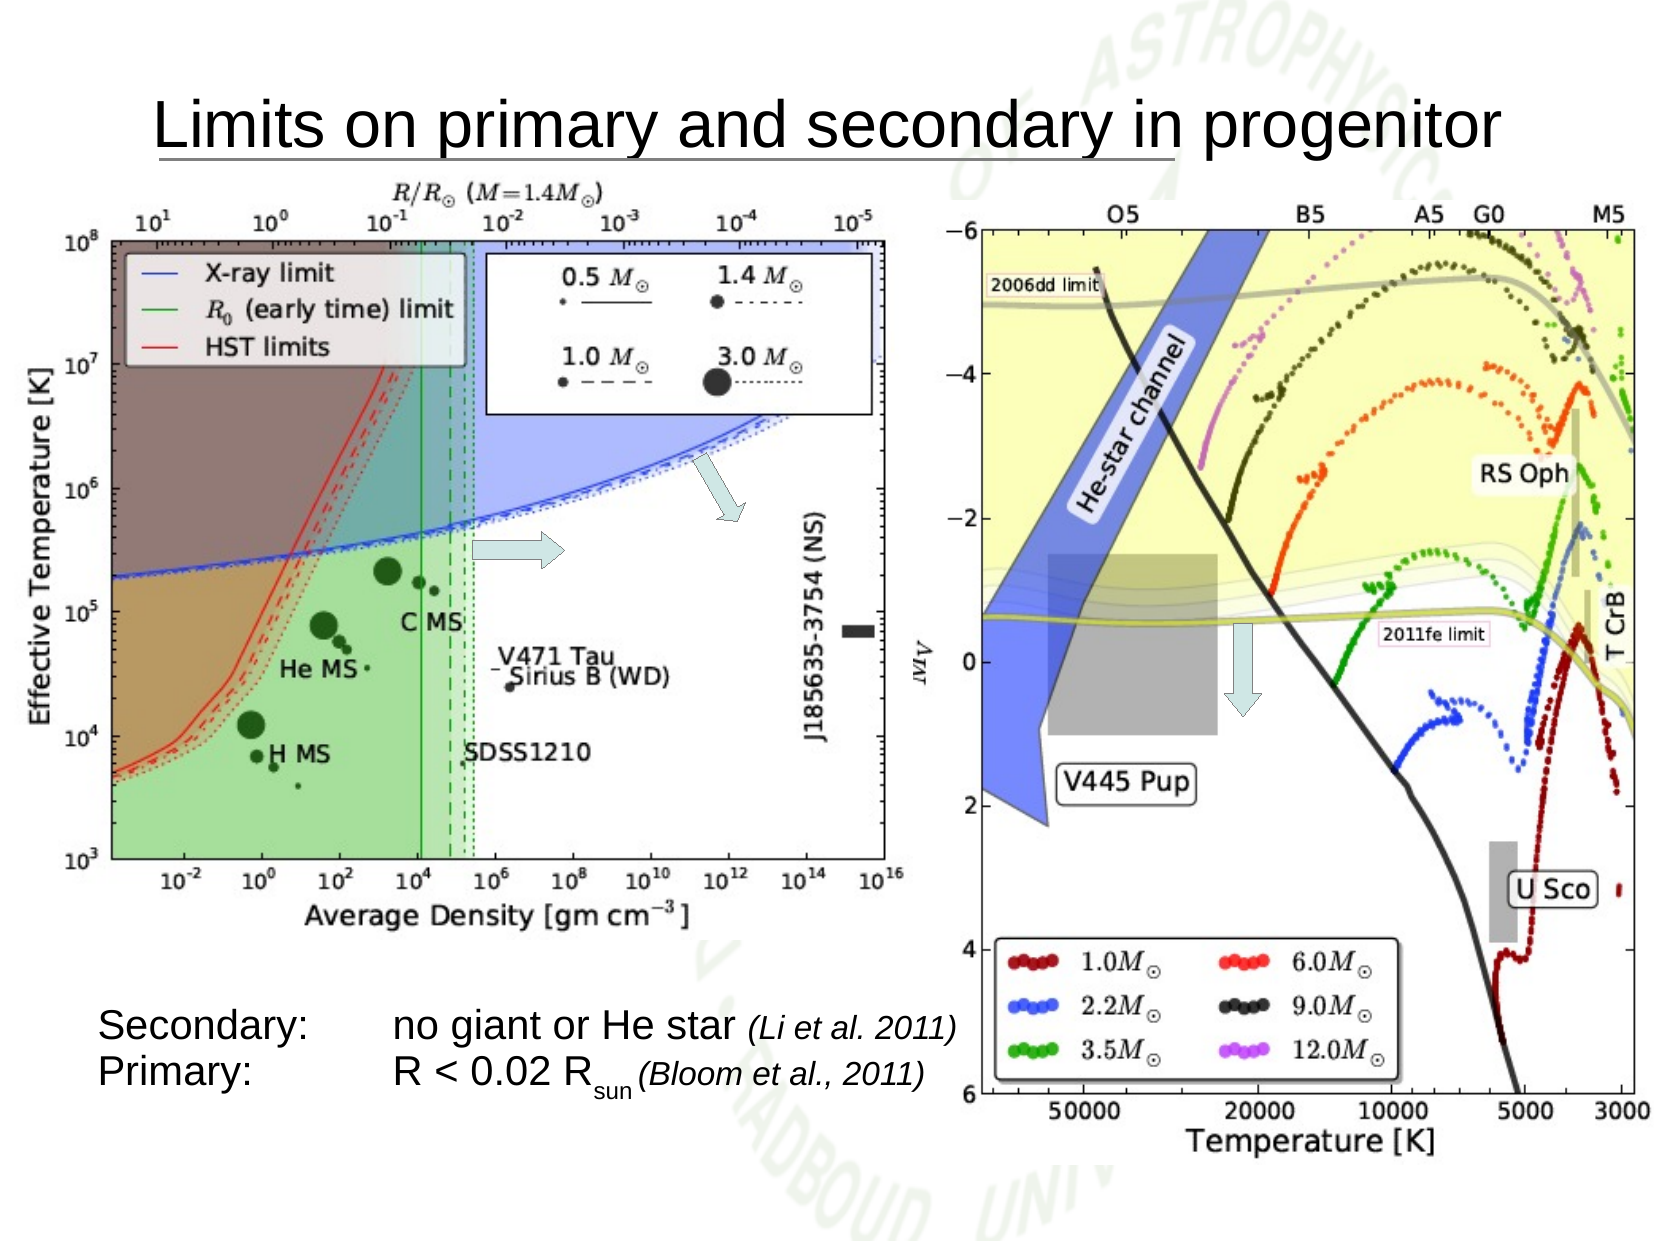

Limits on primary and secondary in progenitor
Secondary: 	no giant or He star (Li et al. 2011)
Primary:		R < 0.02 Rsun (Bloom et al., 2011)